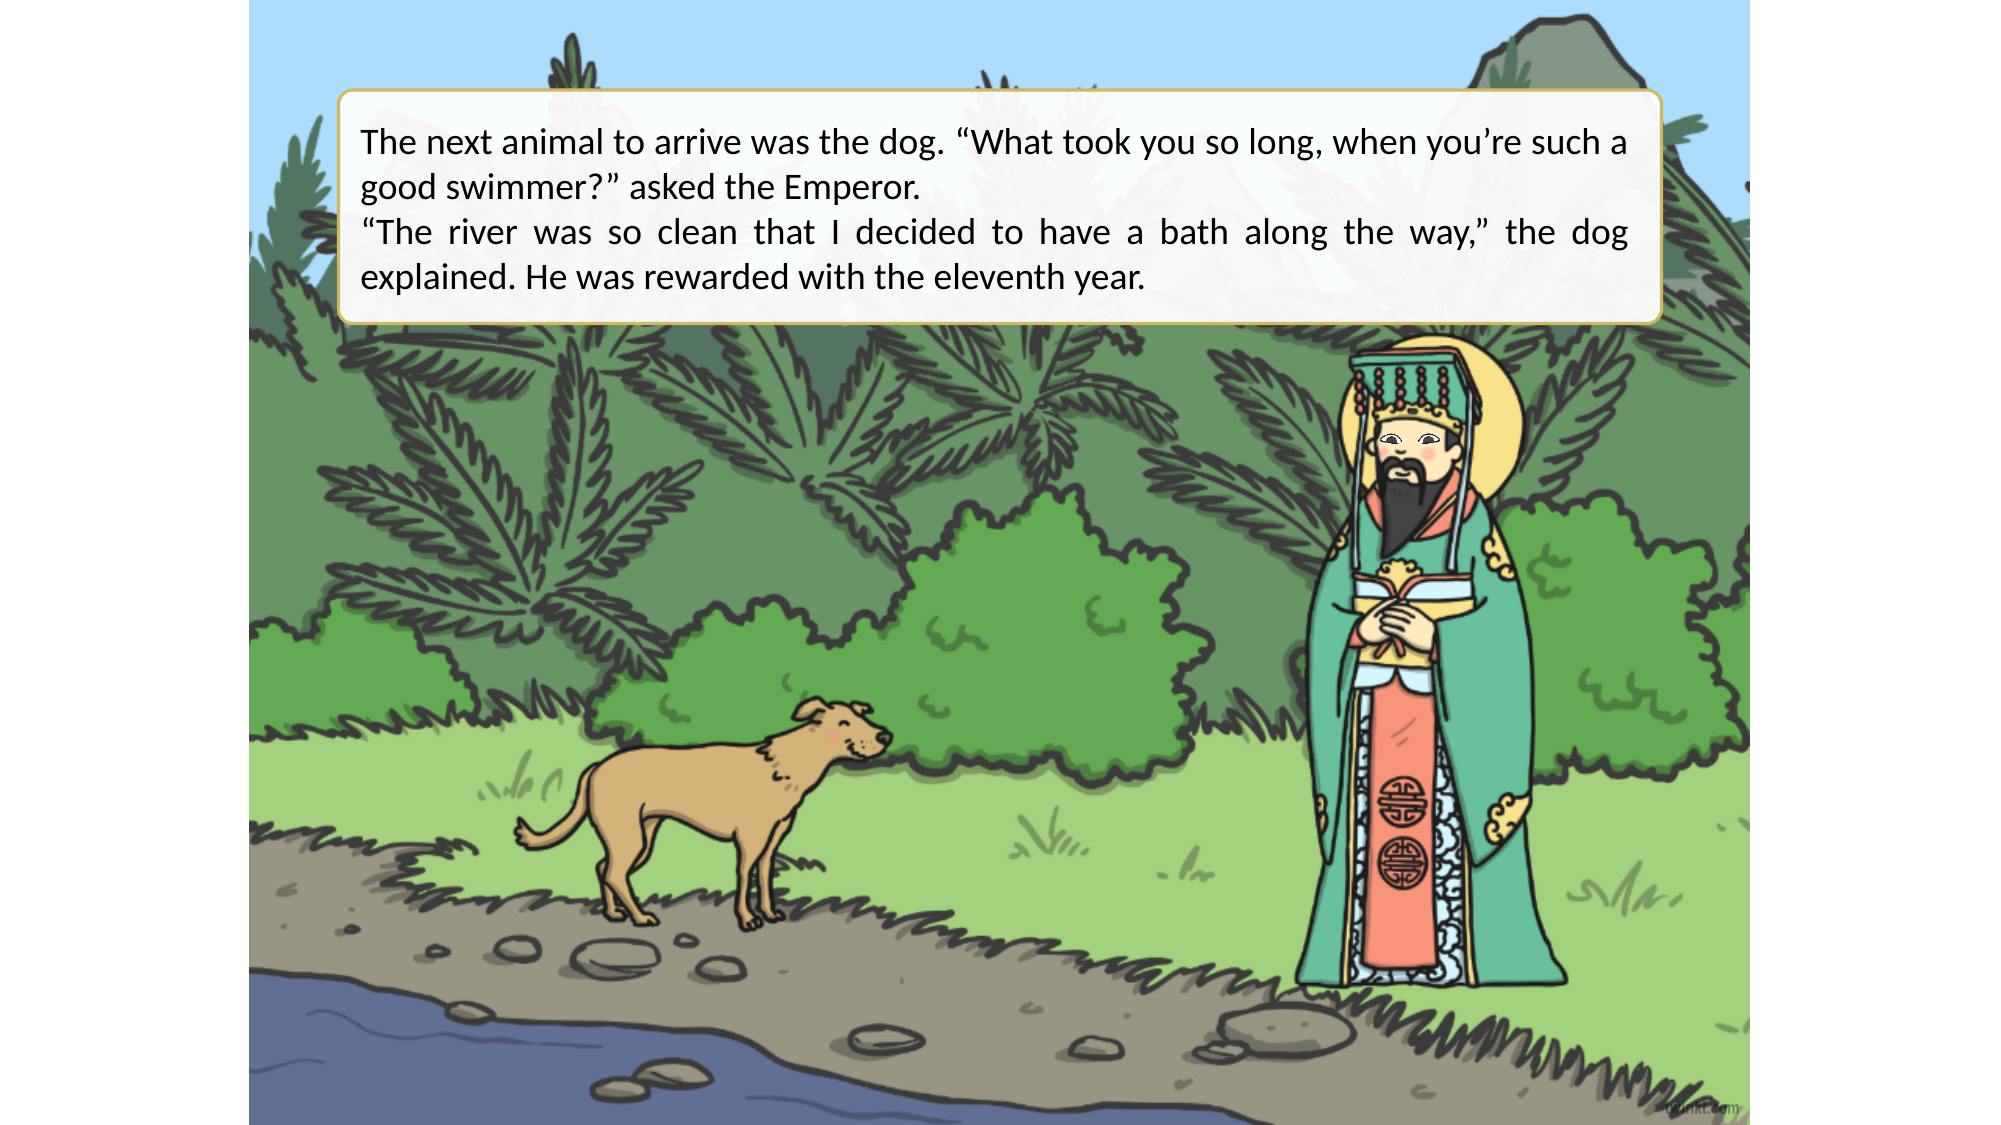

The next animal to arrive was the dog. “What took you so long, when you’re such a good swimmer?” asked the Emperor.
“The river was so clean that I decided to have a bath along the way,” the dog explained. He was rewarded with the eleventh year.